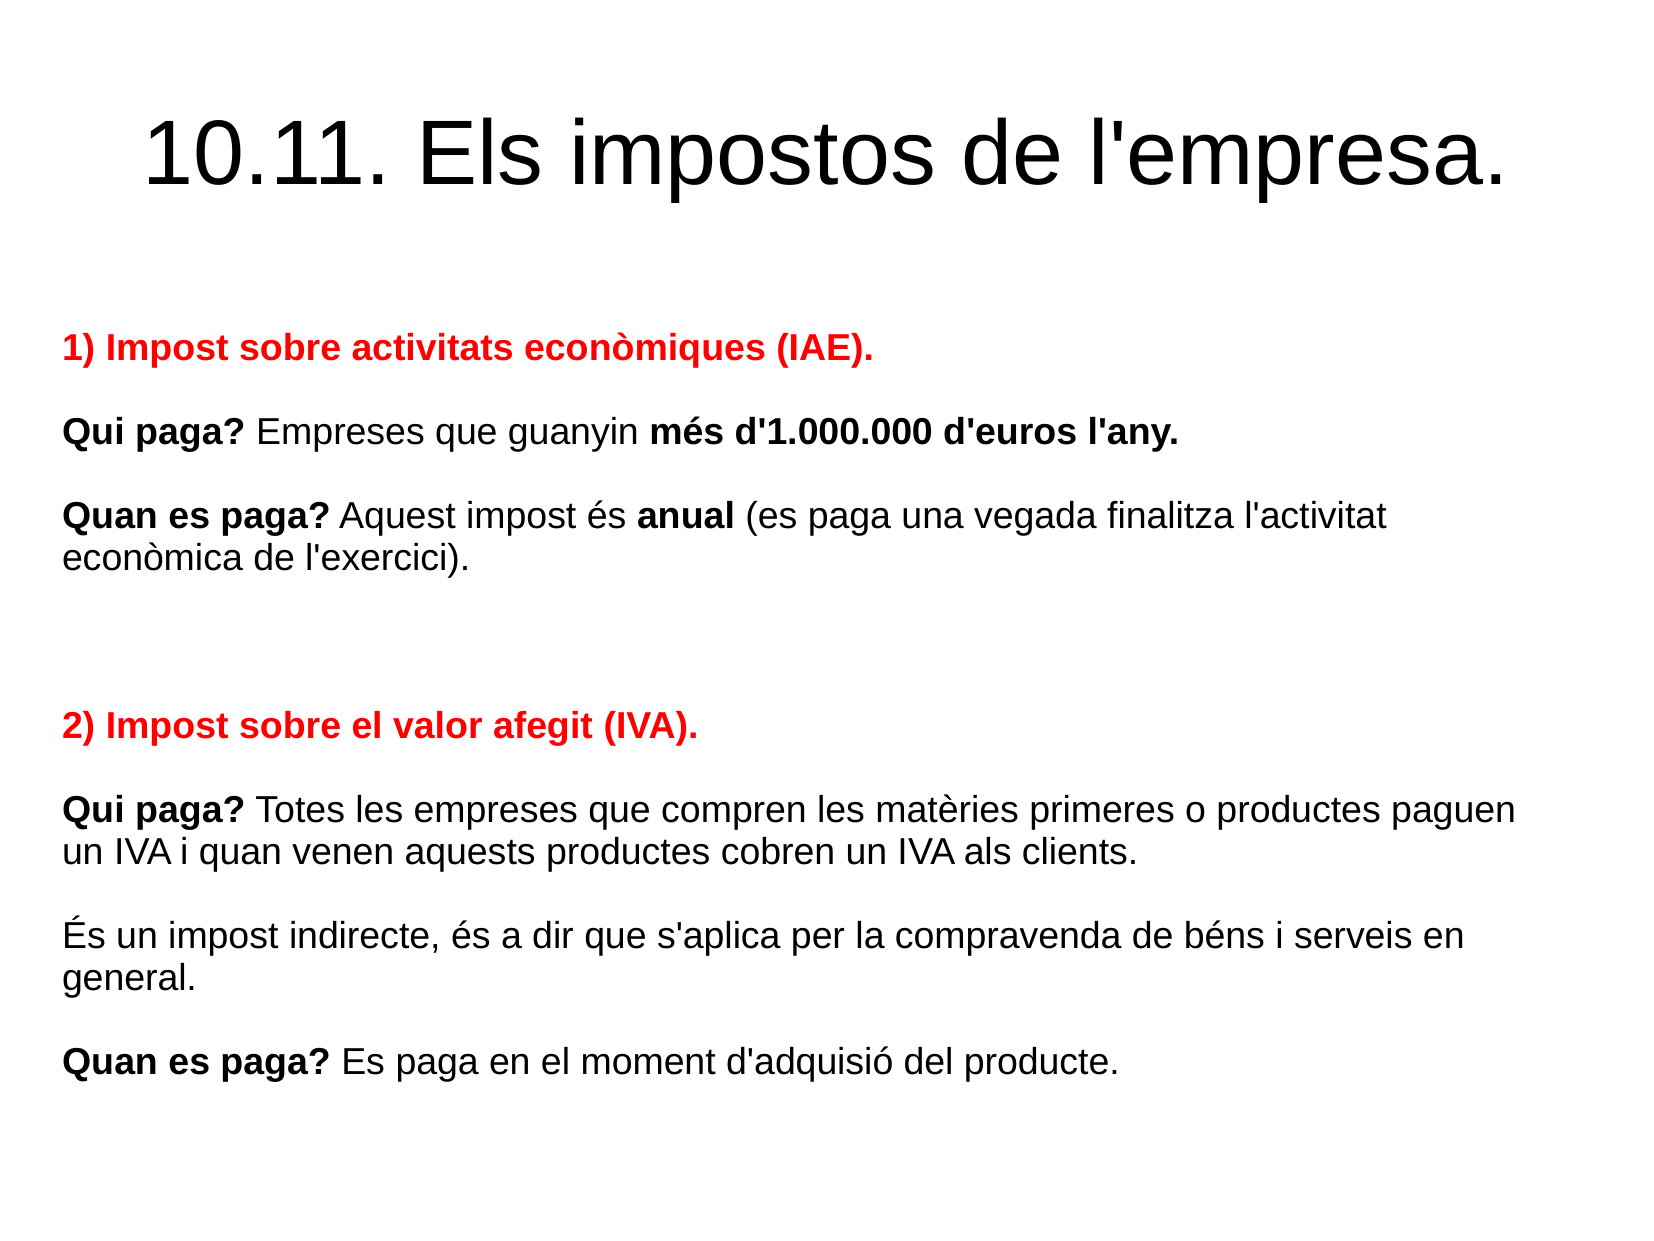

# 10.11. Els impostos de l'empresa.
1) Impost sobre activitats econòmiques (IAE).
Qui paga? Empreses que guanyin més d'1.000.000 d'euros l'any.
Quan es paga? Aquest impost és anual (es paga una vegada finalitza l'activitat econòmica de l'exercici).
2) Impost sobre el valor afegit (IVA).
Qui paga? Totes les empreses que compren les matèries primeres o productes paguen un IVA i quan venen aquests productes cobren un IVA als clients.
És un impost indirecte, és a dir que s'aplica per la compravenda de béns i serveis en general.
Quan es paga? Es paga en el moment d'adquisió del producte.